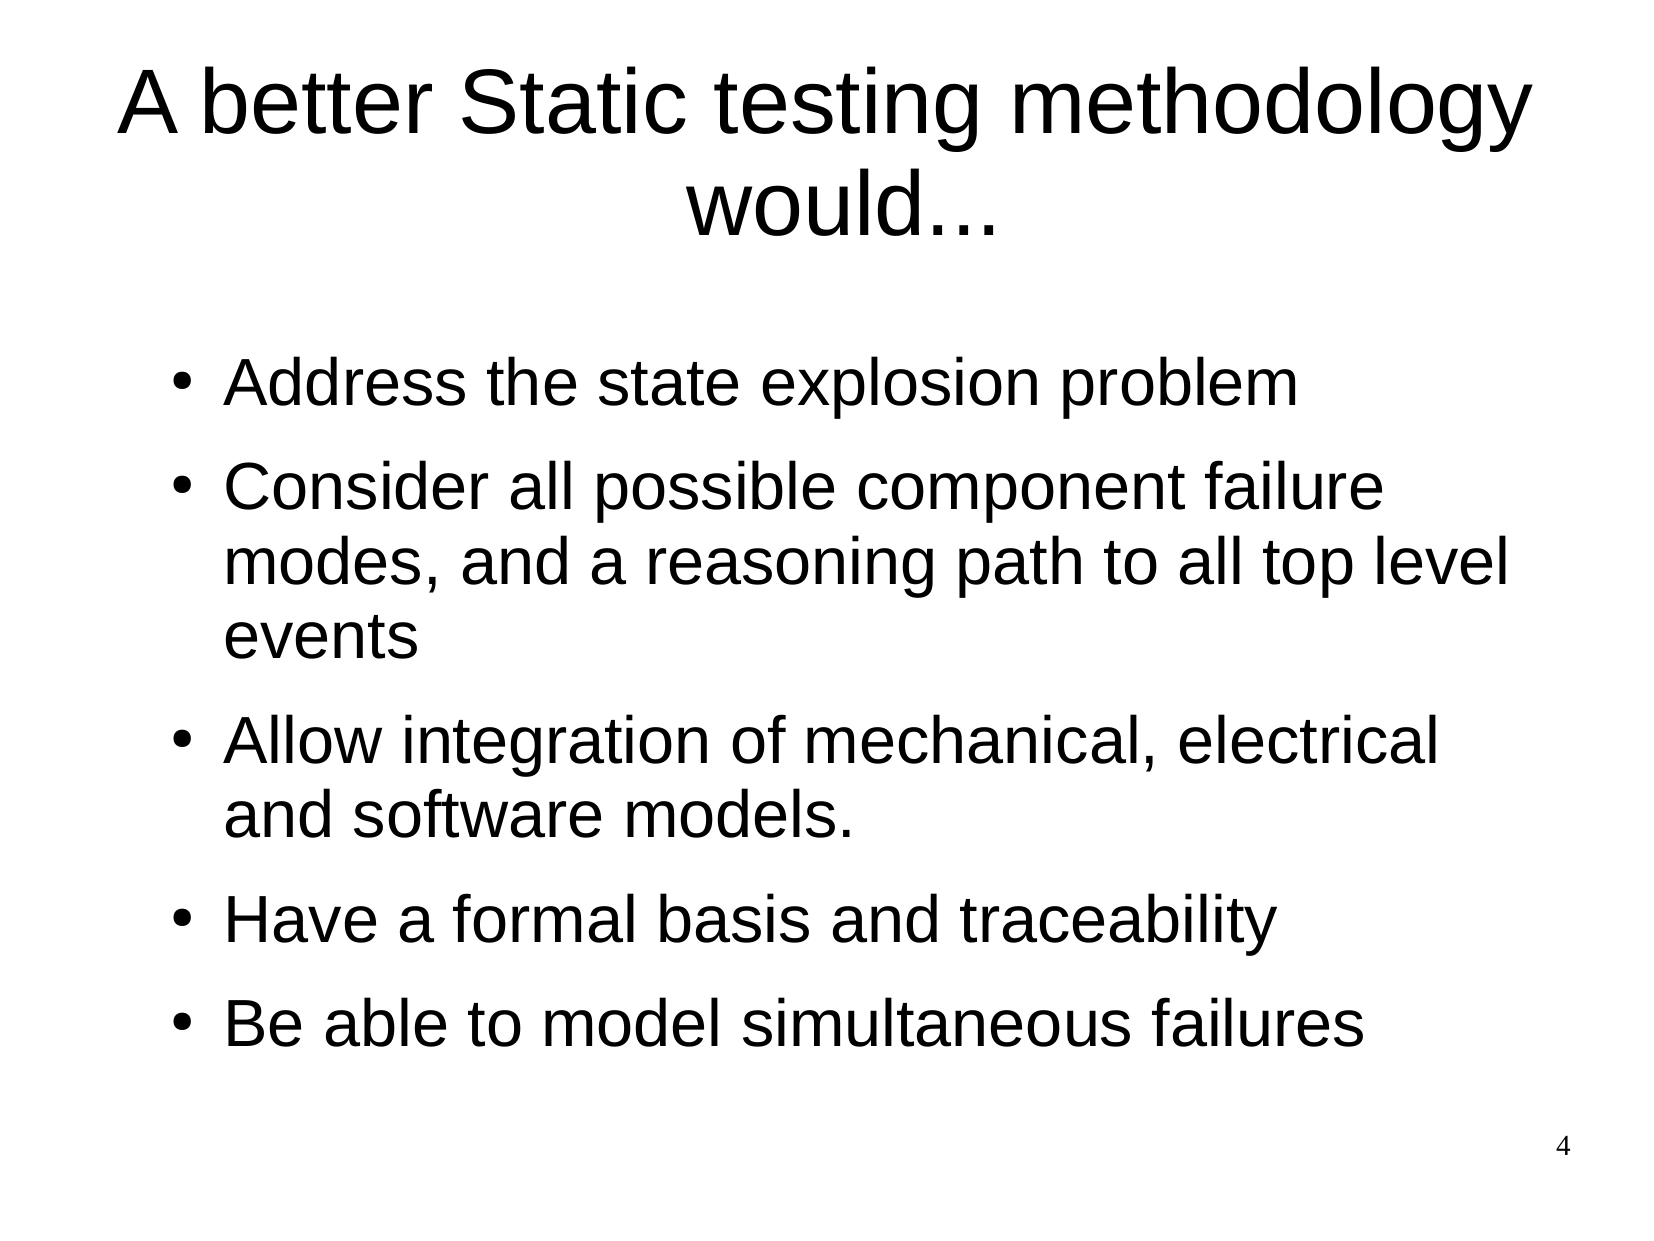

# A better Static testing methodology would...
Address the state explosion problem
Consider all possible component failure modes, and a reasoning path to all top level events
Allow integration of mechanical, electrical and software models.
Have a formal basis and traceability
Be able to model simultaneous failures
4